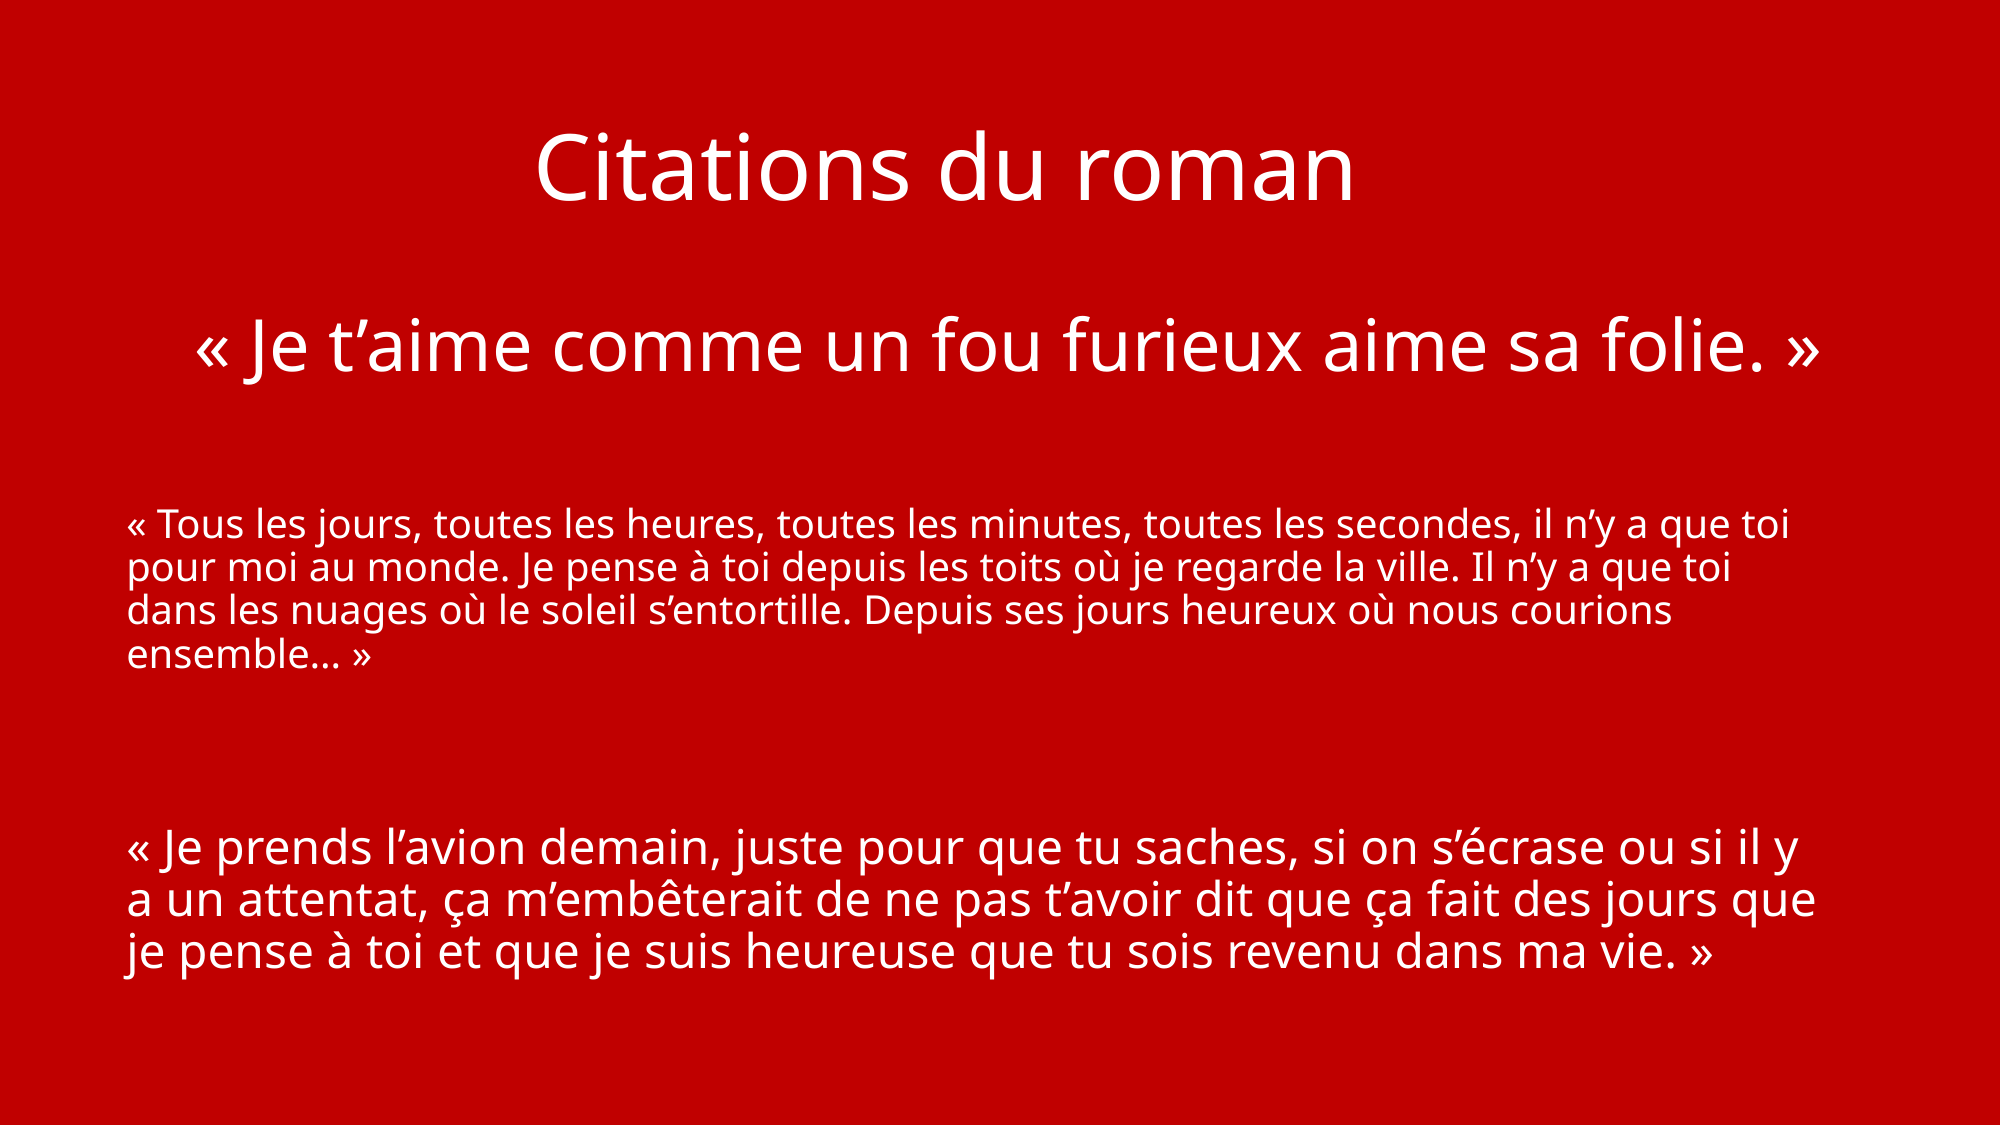

Citations du roman
« Je t’aime comme un fou furieux aime sa folie. »
« Tous les jours, toutes les heures, toutes les minutes, toutes les secondes, il n’y a que toi pour moi au monde. Je pense à toi depuis les toits où je regarde la ville. Il n’y a que toi dans les nuages où le soleil s’entortille. Depuis ses jours heureux où nous courions ensemble… »
« Je prends l’avion demain, juste pour que tu saches, si on s’écrase ou si il y a un attentat, ça m’embêterait de ne pas t’avoir dit que ça fait des jours que je pense à toi et que je suis heureuse que tu sois revenu dans ma vie. »